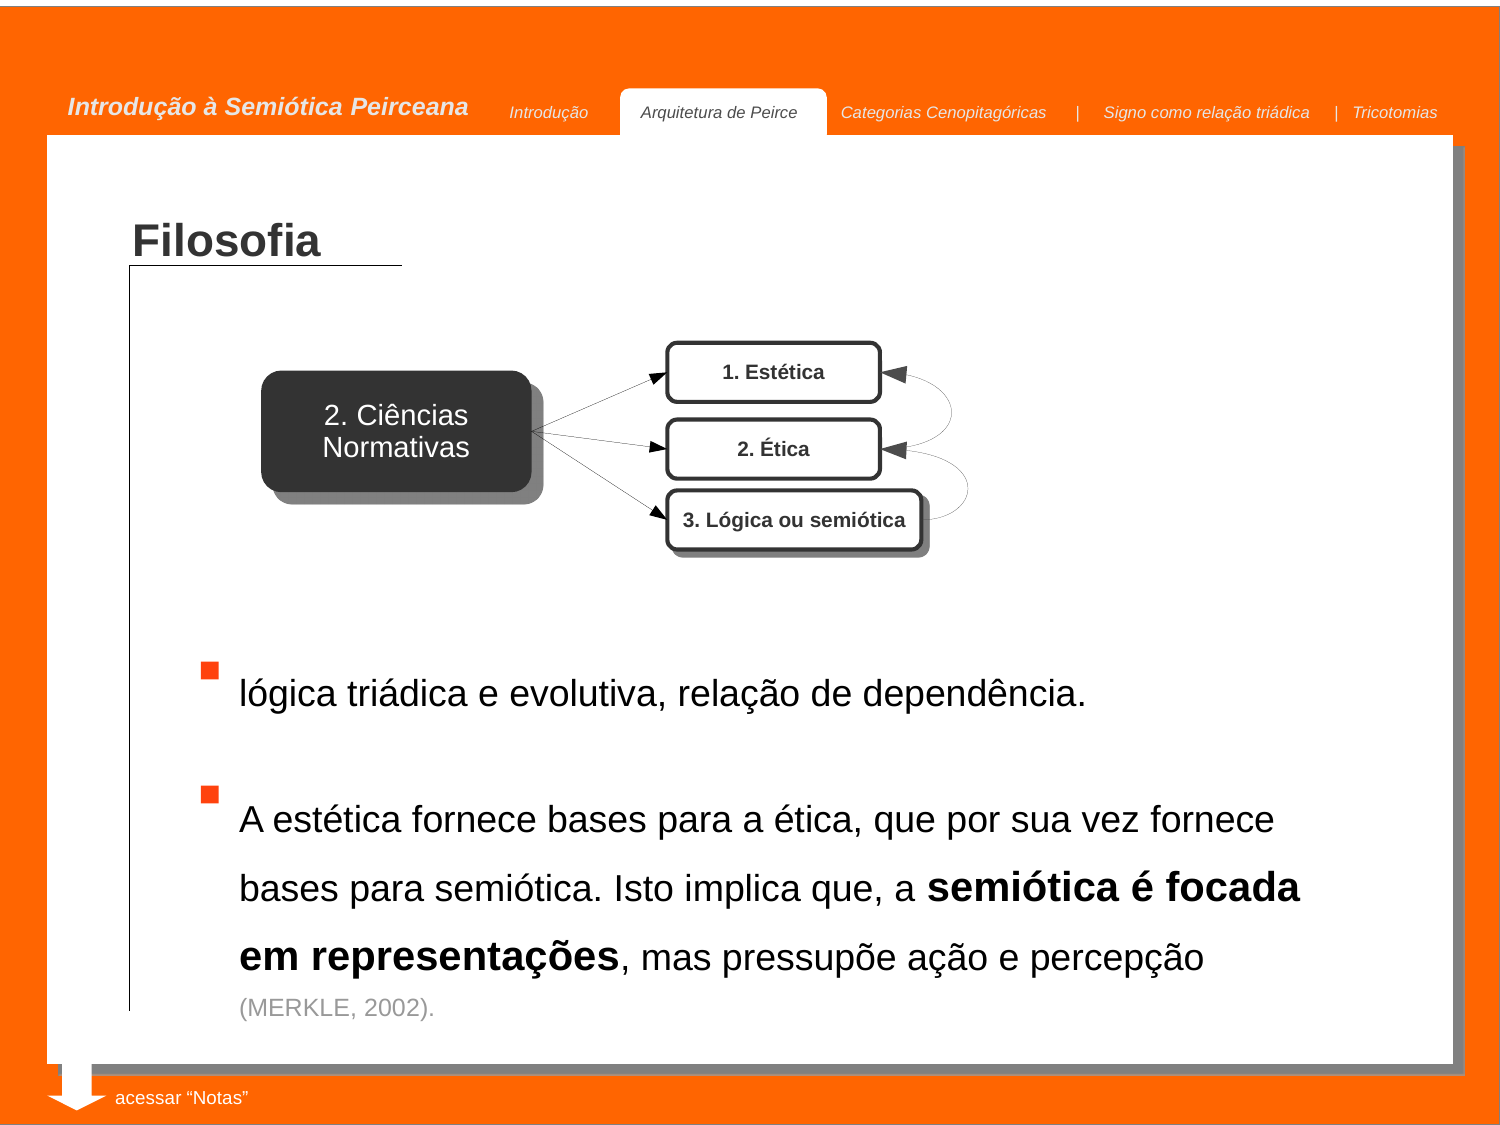

Filosofia
1. Estética
2. Ciências
Normativas
2. Ética
3. Lógica ou semiótica
lógica triádica e evolutiva, relação de dependência.
A estética fornece bases para a ética, que por sua vez fornece bases para semiótica. Isto implica que, a semiótica é focada em representações, mas pressupõe ação e percepção (MERKLE, 2002).
acessar “Notas”